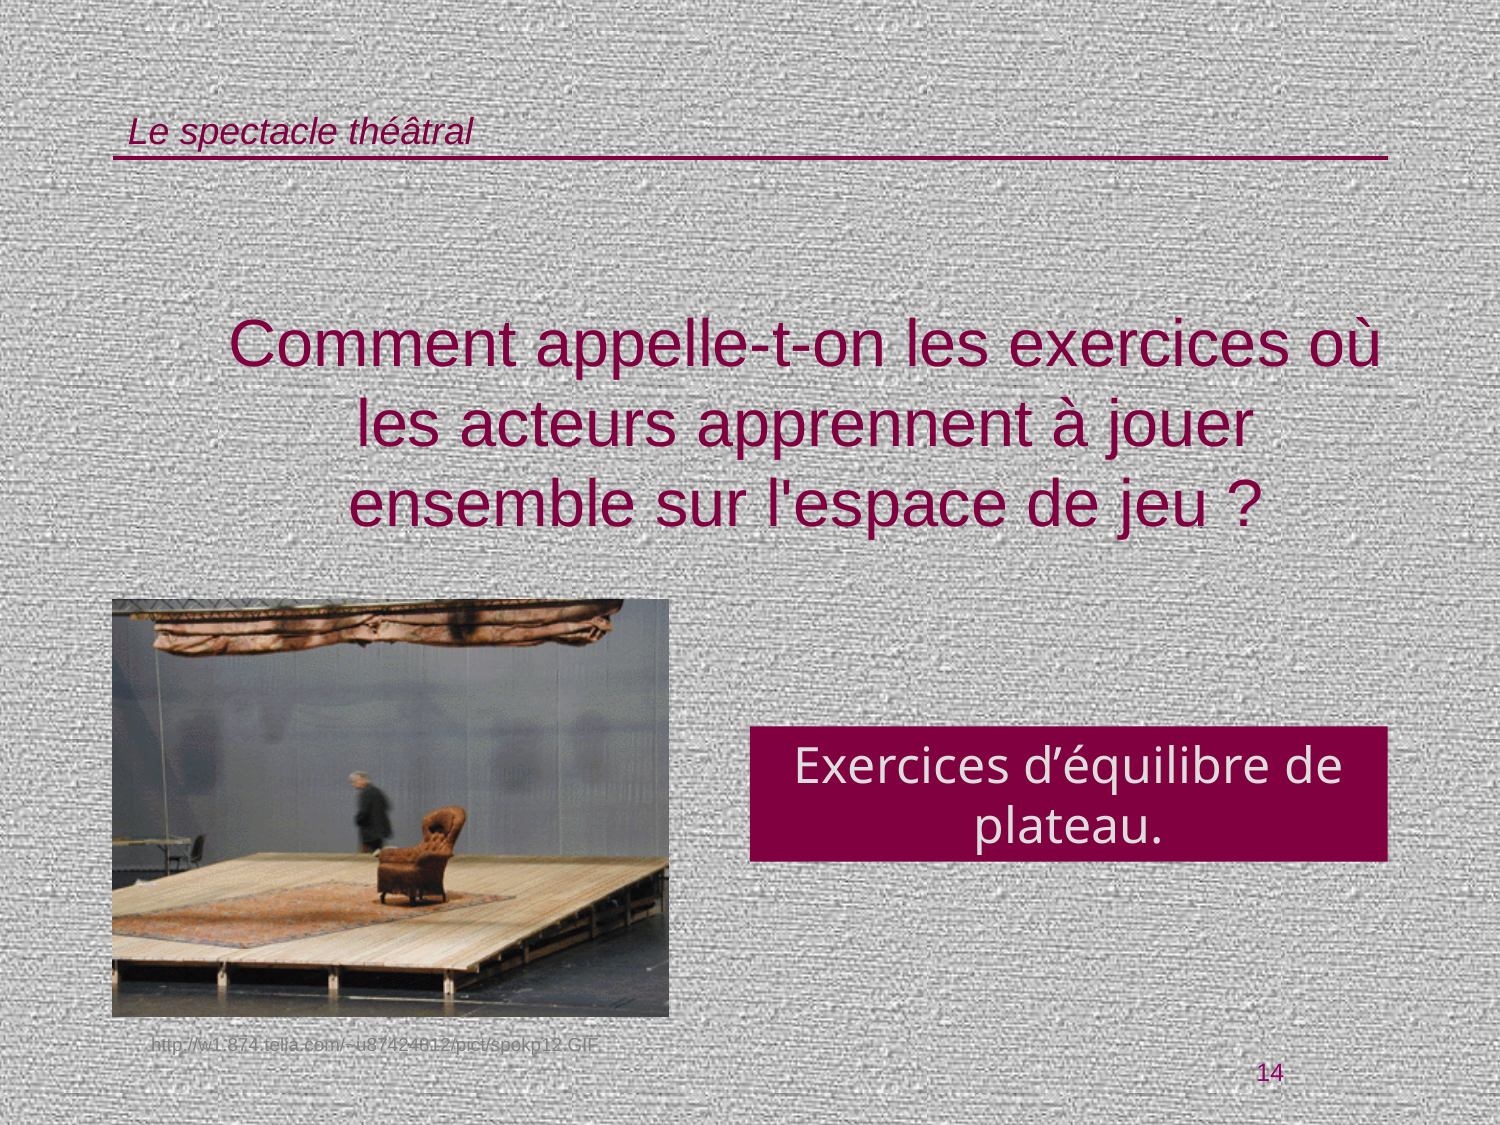

Comment appelle-t-on les exercices où les acteurs apprennent à jouer ensemble sur l'espace de jeu ?
http://w1.874.telia.com/~u87424812/pict/spokp12.GIF
Exercices d’équilibre de plateau.
14